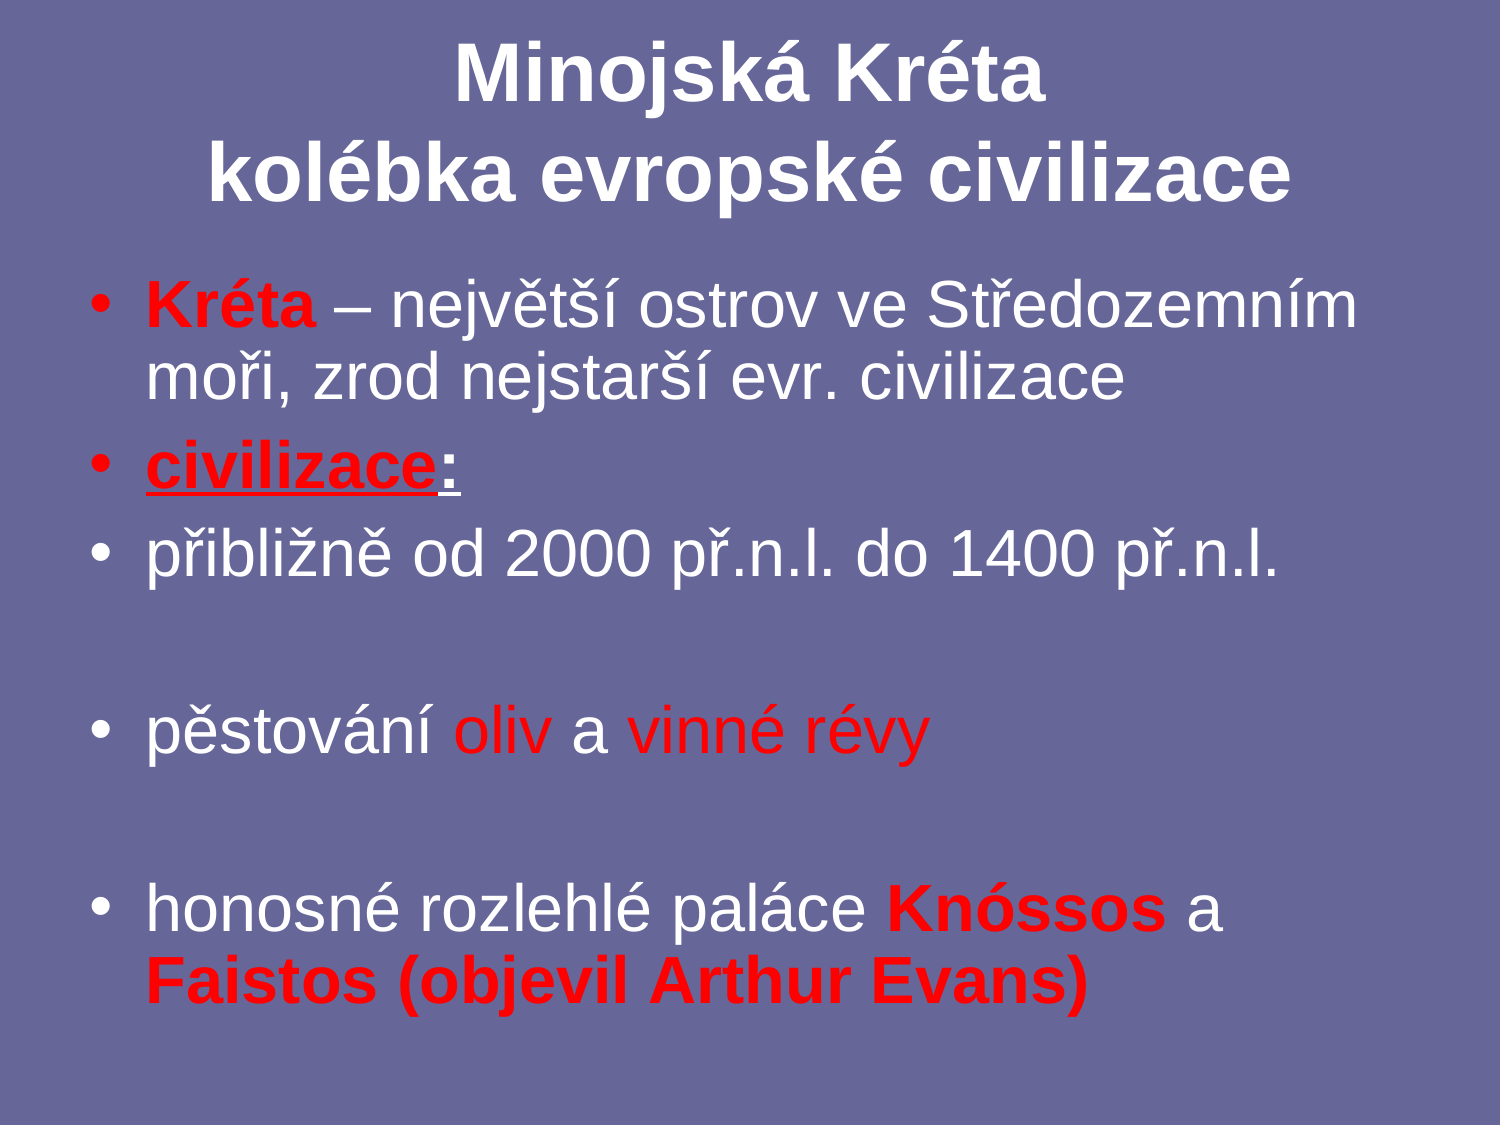

# Minojská Kréta kolébka evropské civilizace
Kréta – největší ostrov ve Středozemním moři, zrod nejstarší evr. civilizace
civilizace:
přibližně od 2000 př.n.l. do 1400 př.n.l.
pěstování oliv a vinné révy
honosné rozlehlé paláce Knóssos a Faistos (objevil Arthur Evans)